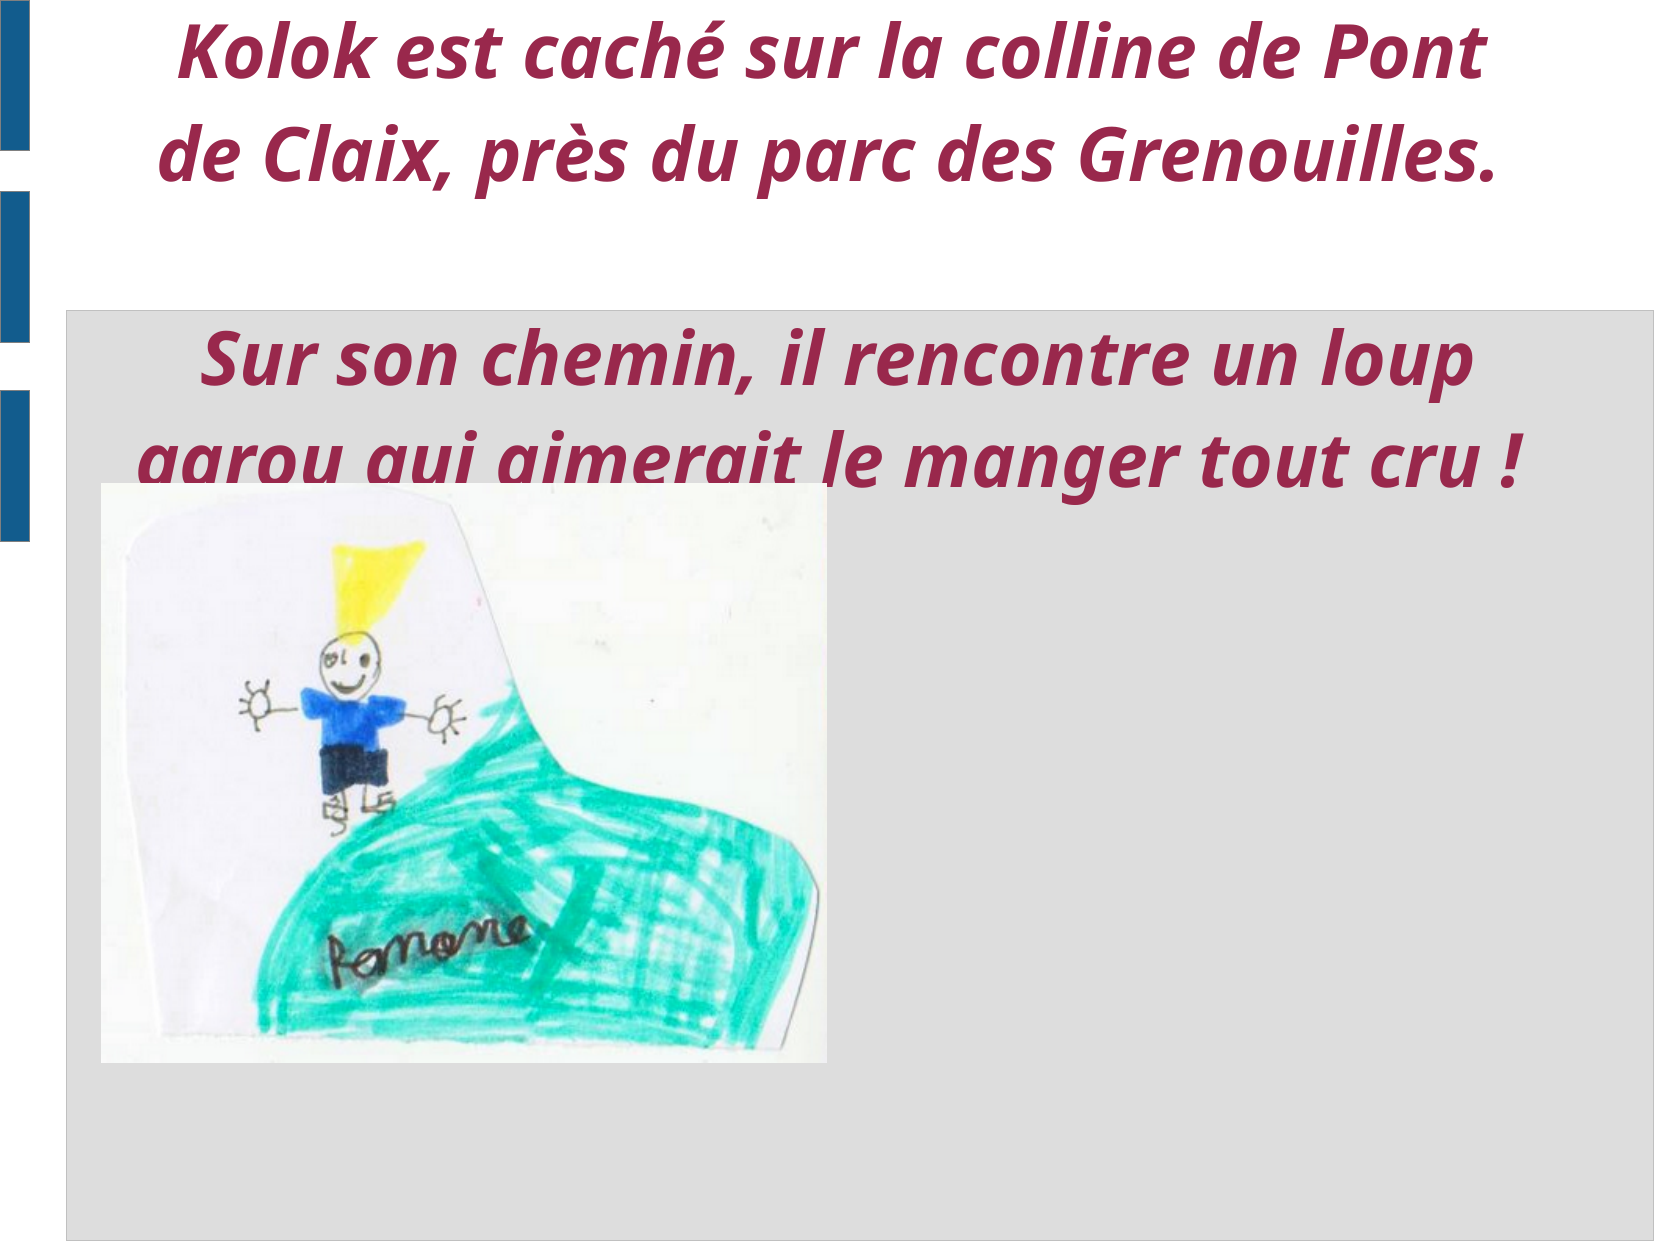

# Kolok est caché sur la colline de Pont de Claix, près du parc des Grenouilles. Sur son chemin, il rencontre un loup garou qui aimerait le manger tout cru !